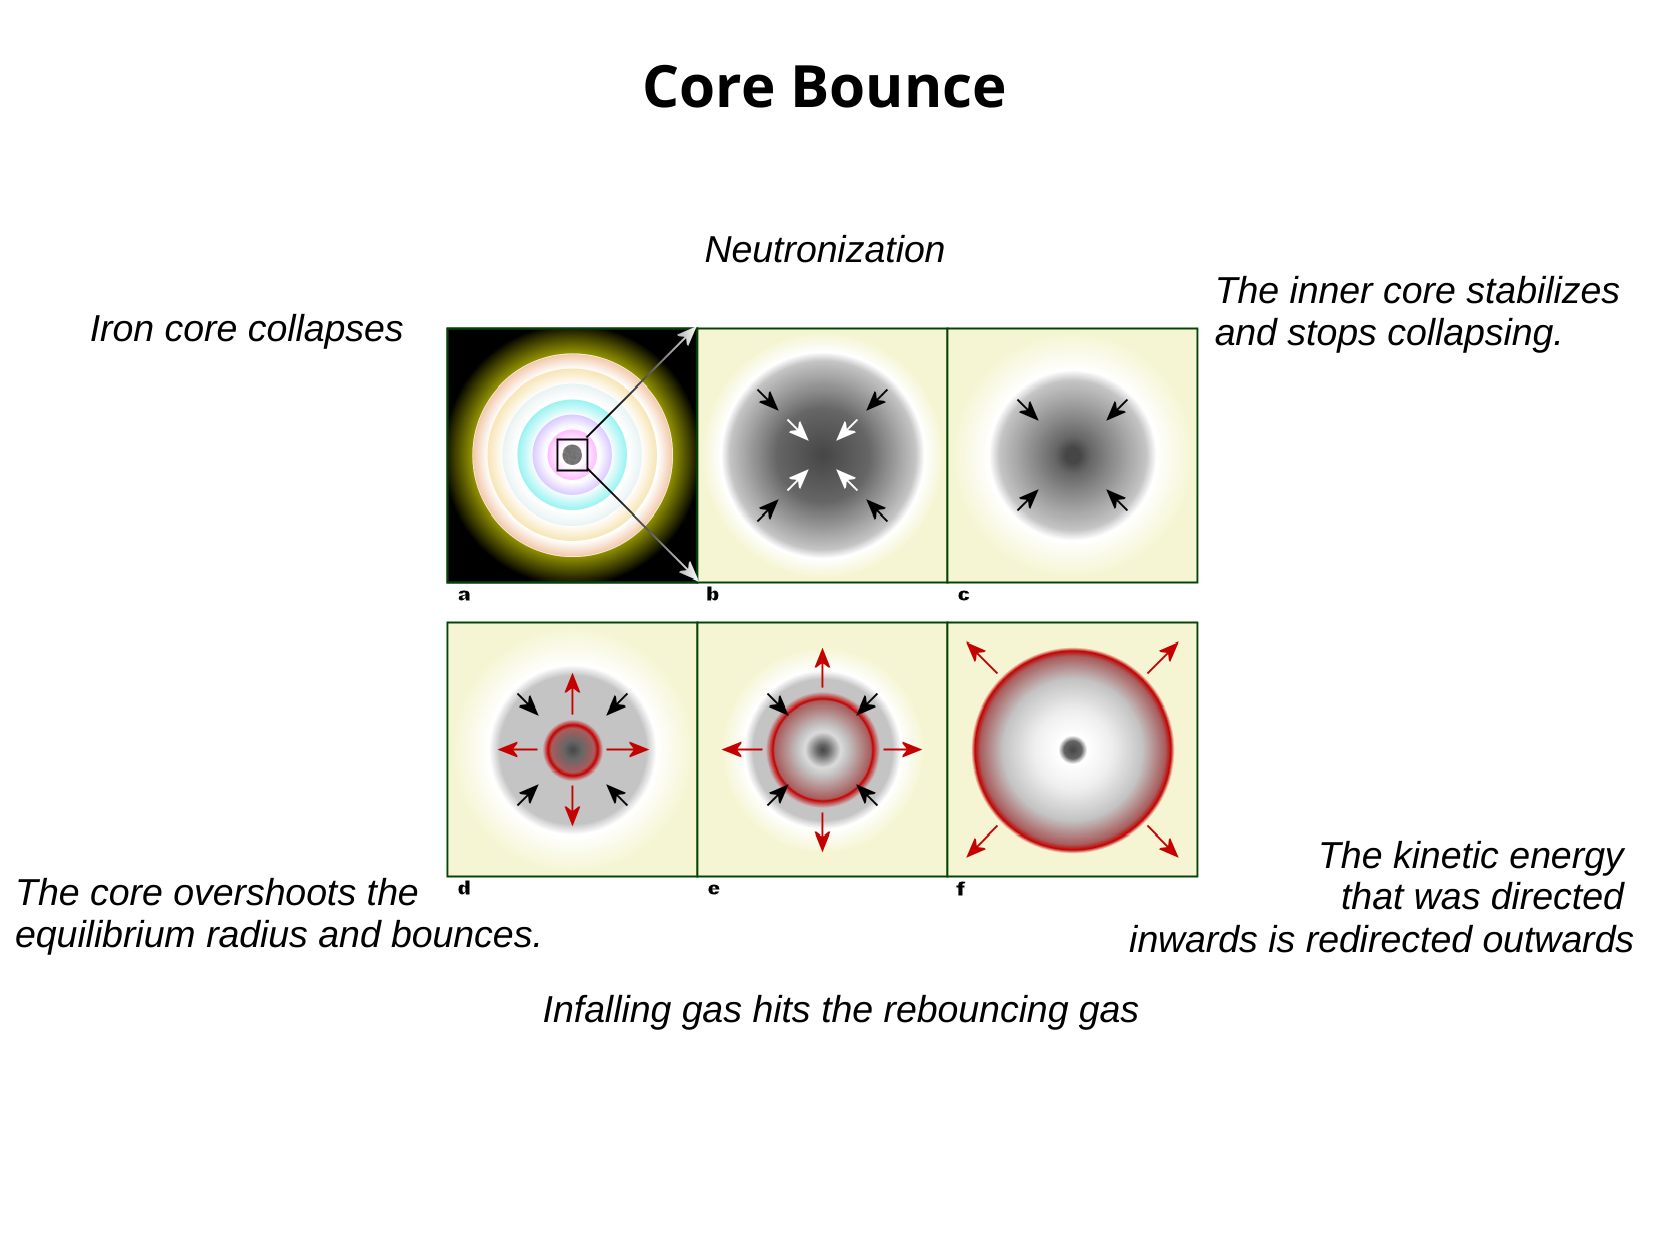

Core Bounce
Neutronization
The inner core stabilizes
and stops collapsing.
Iron core collapses
The kinetic energy
that was directed
inwards is redirected outwards
The core overshoots the
equilibrium radius and bounces.
Infalling gas hits the rebouncing gas